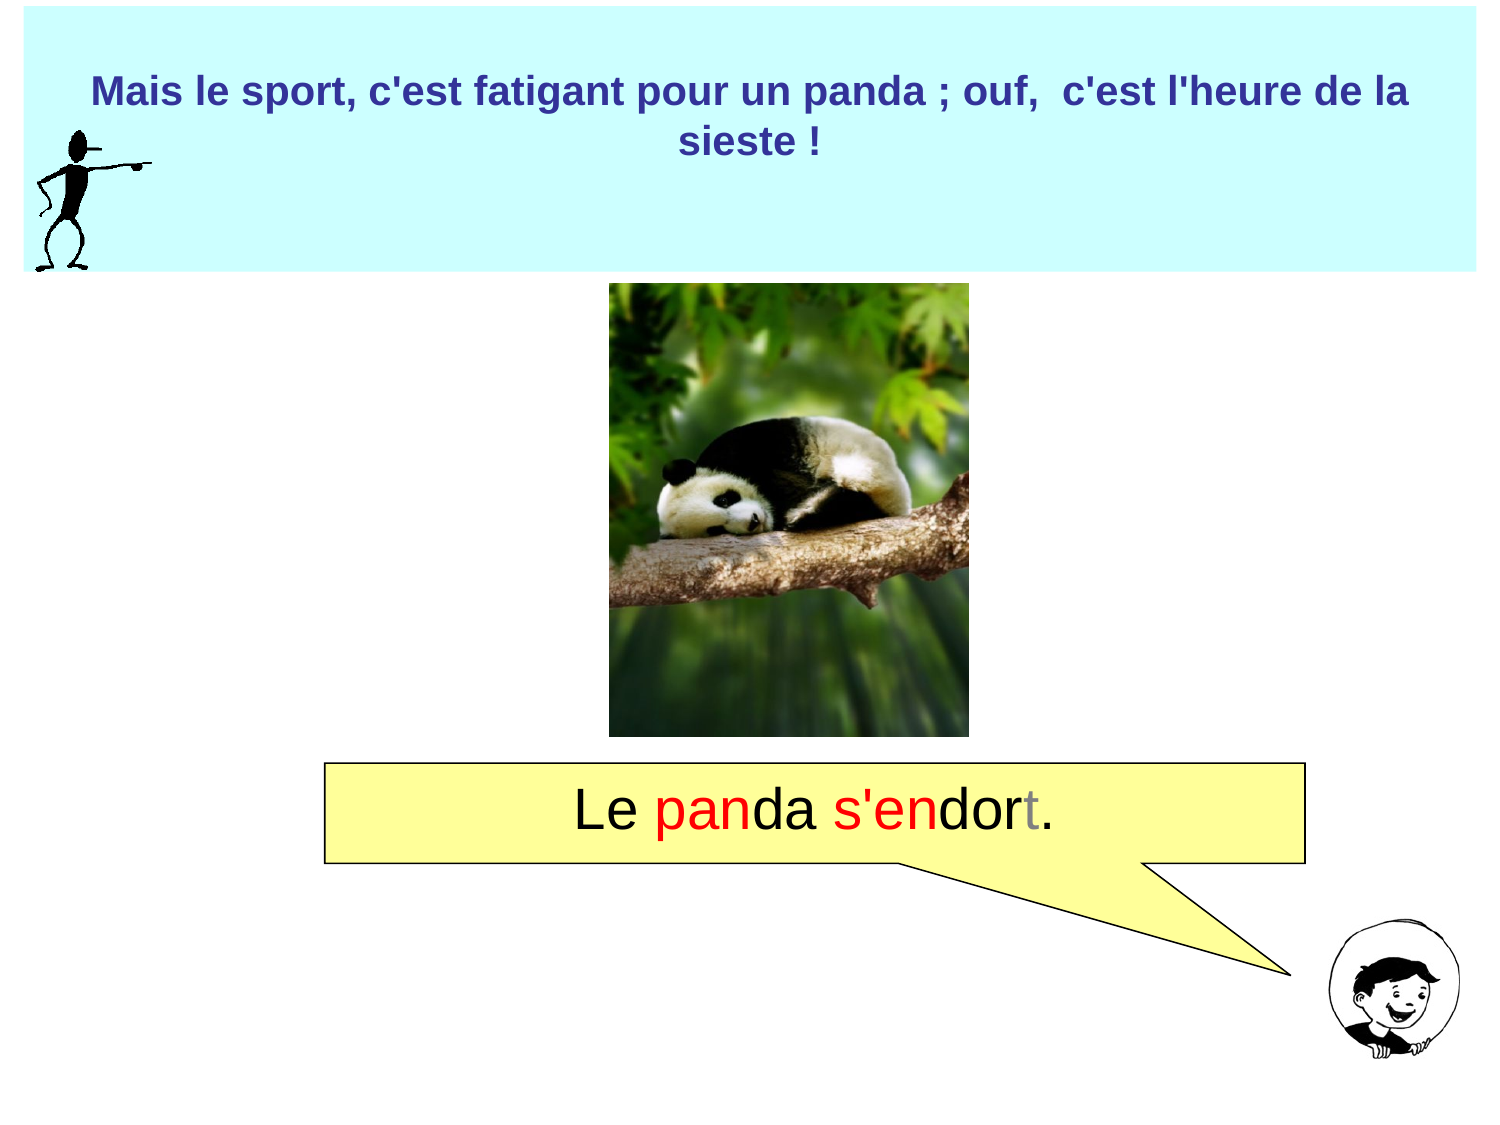

# Mais le sport, c'est fatigant pour un panda ; ouf, c'est l'heure de la sieste !
Le panda s'endort.